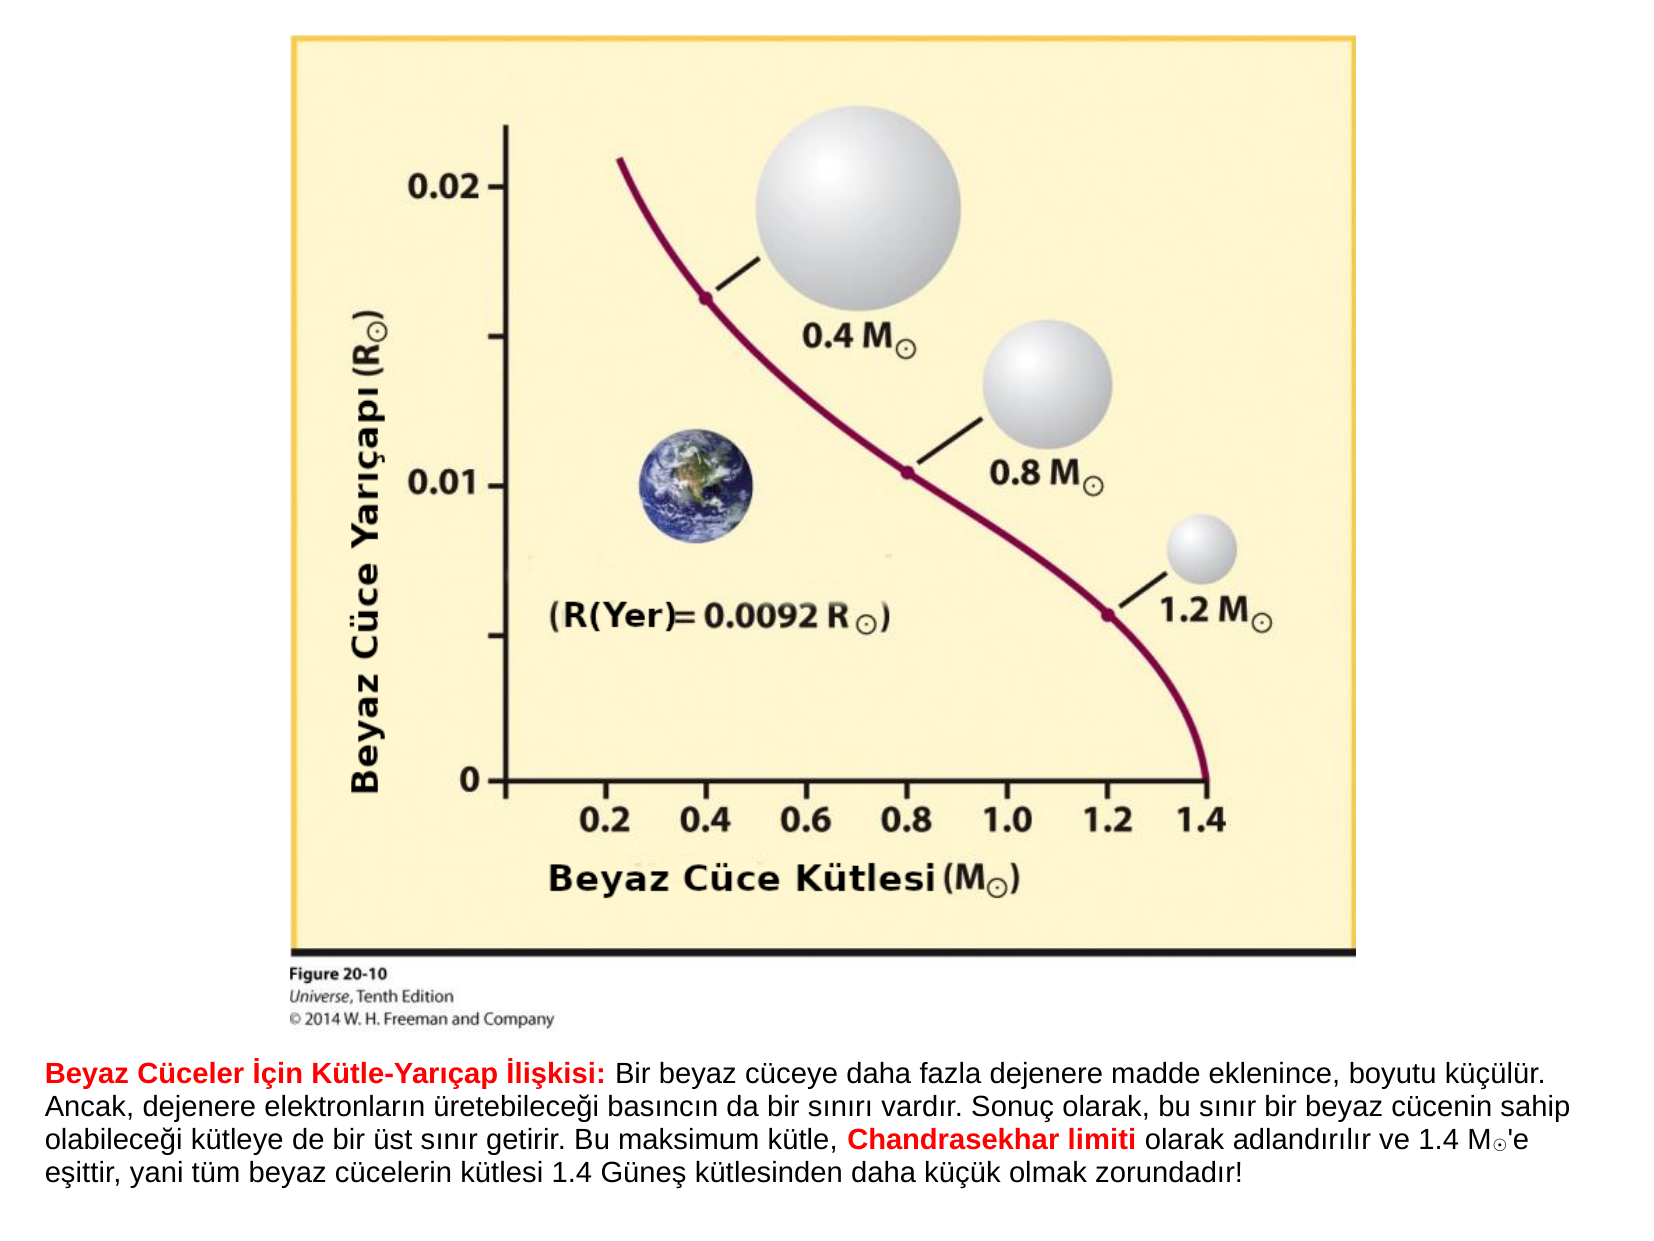

Beyaz Cüceler İçin Kütle-Yarıçap İlişkisi: Bir beyaz cüceye daha fazla dejenere madde eklenince, boyutu küçülür. Ancak, dejenere elektronların üretebileceği basıncın da bir sınırı vardır. Sonuç olarak, bu sınır bir beyaz cücenin sahip olabileceği kütleye de bir üst sınır getirir. Bu maksimum kütle, Chandrasekhar limiti olarak adlandırılır ve 1.4 M☉'e eşittir, yani tüm beyaz cücelerin kütlesi 1.4 Güneş kütlesinden daha küçük olmak zorundadır!